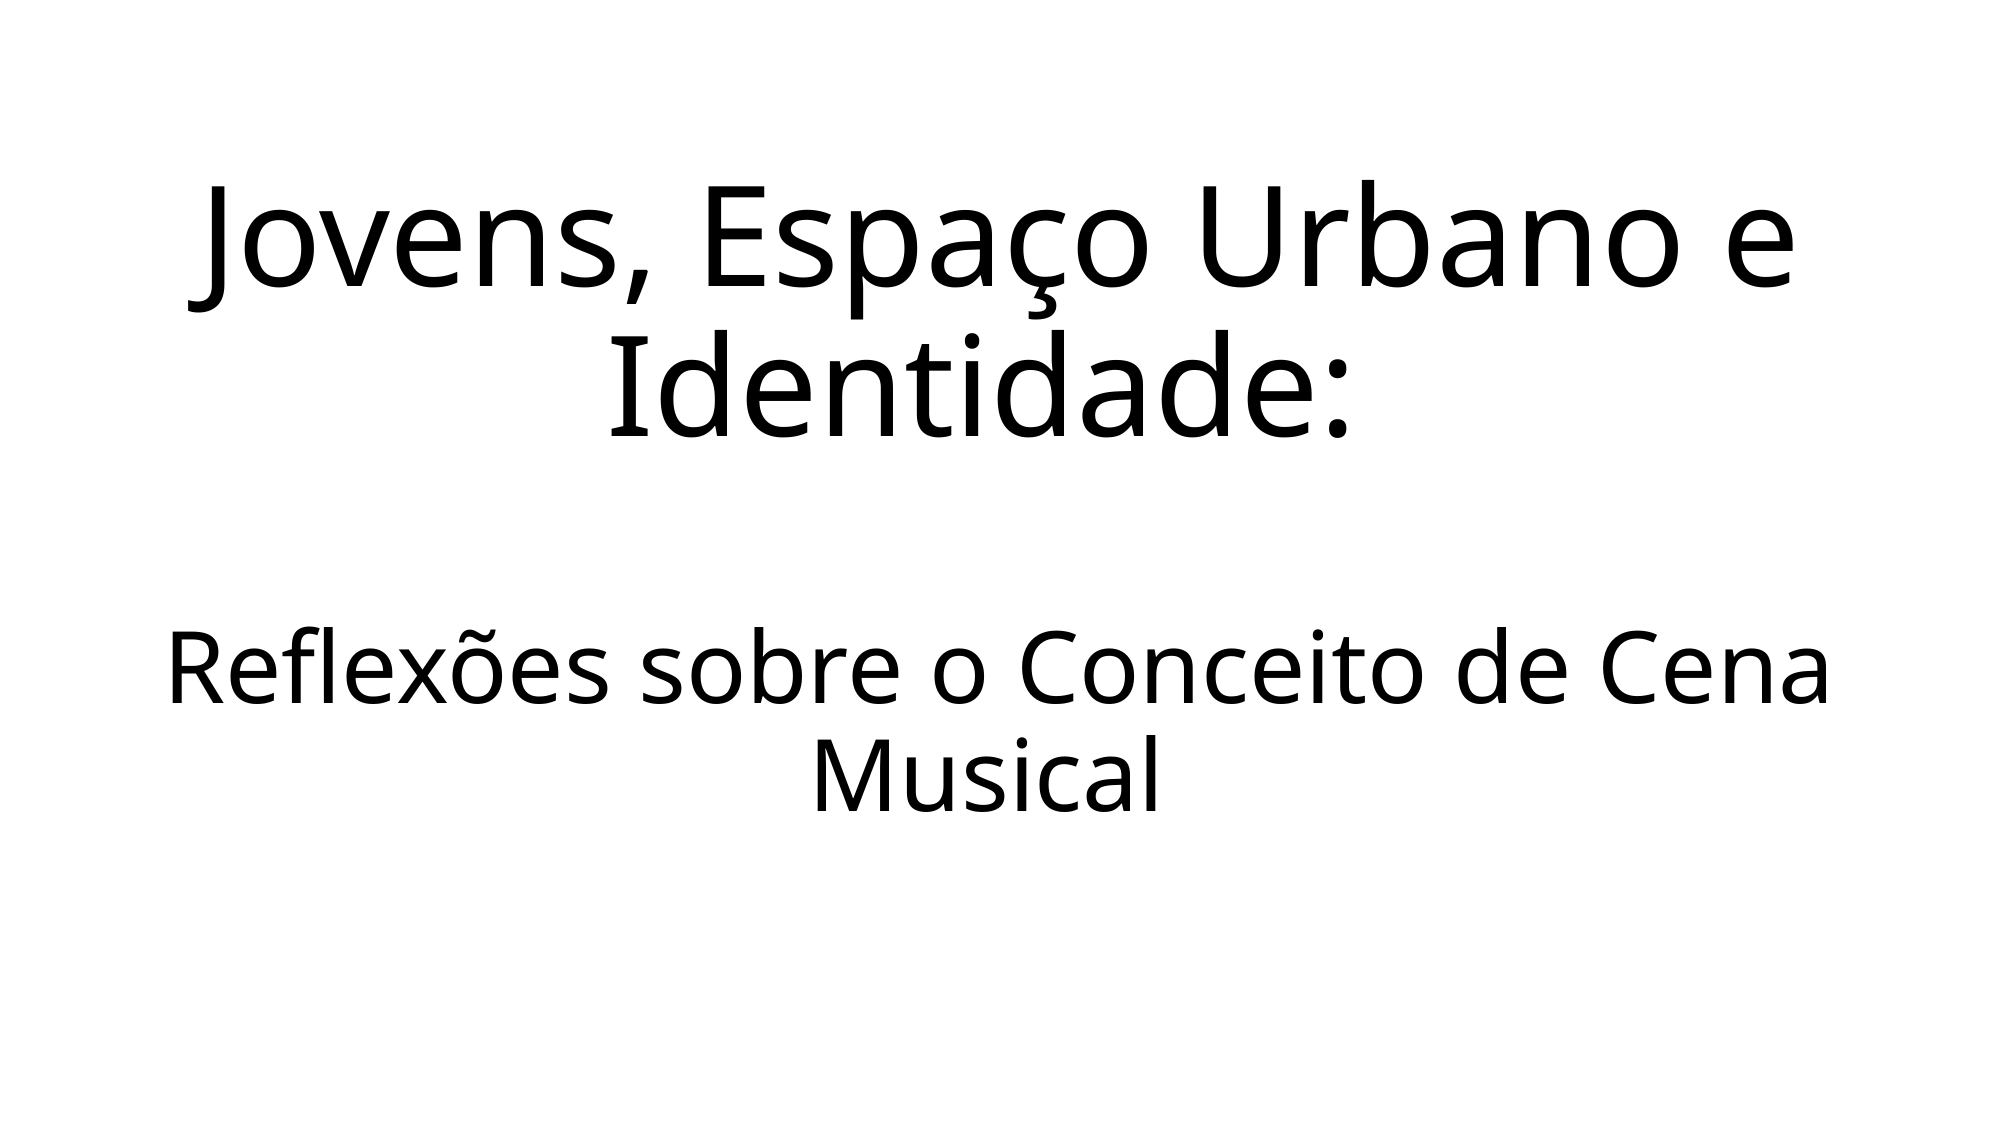

# Jovens, Espaço Urbano e Identidade: Reflexões sobre o Conceito de Cena Musical